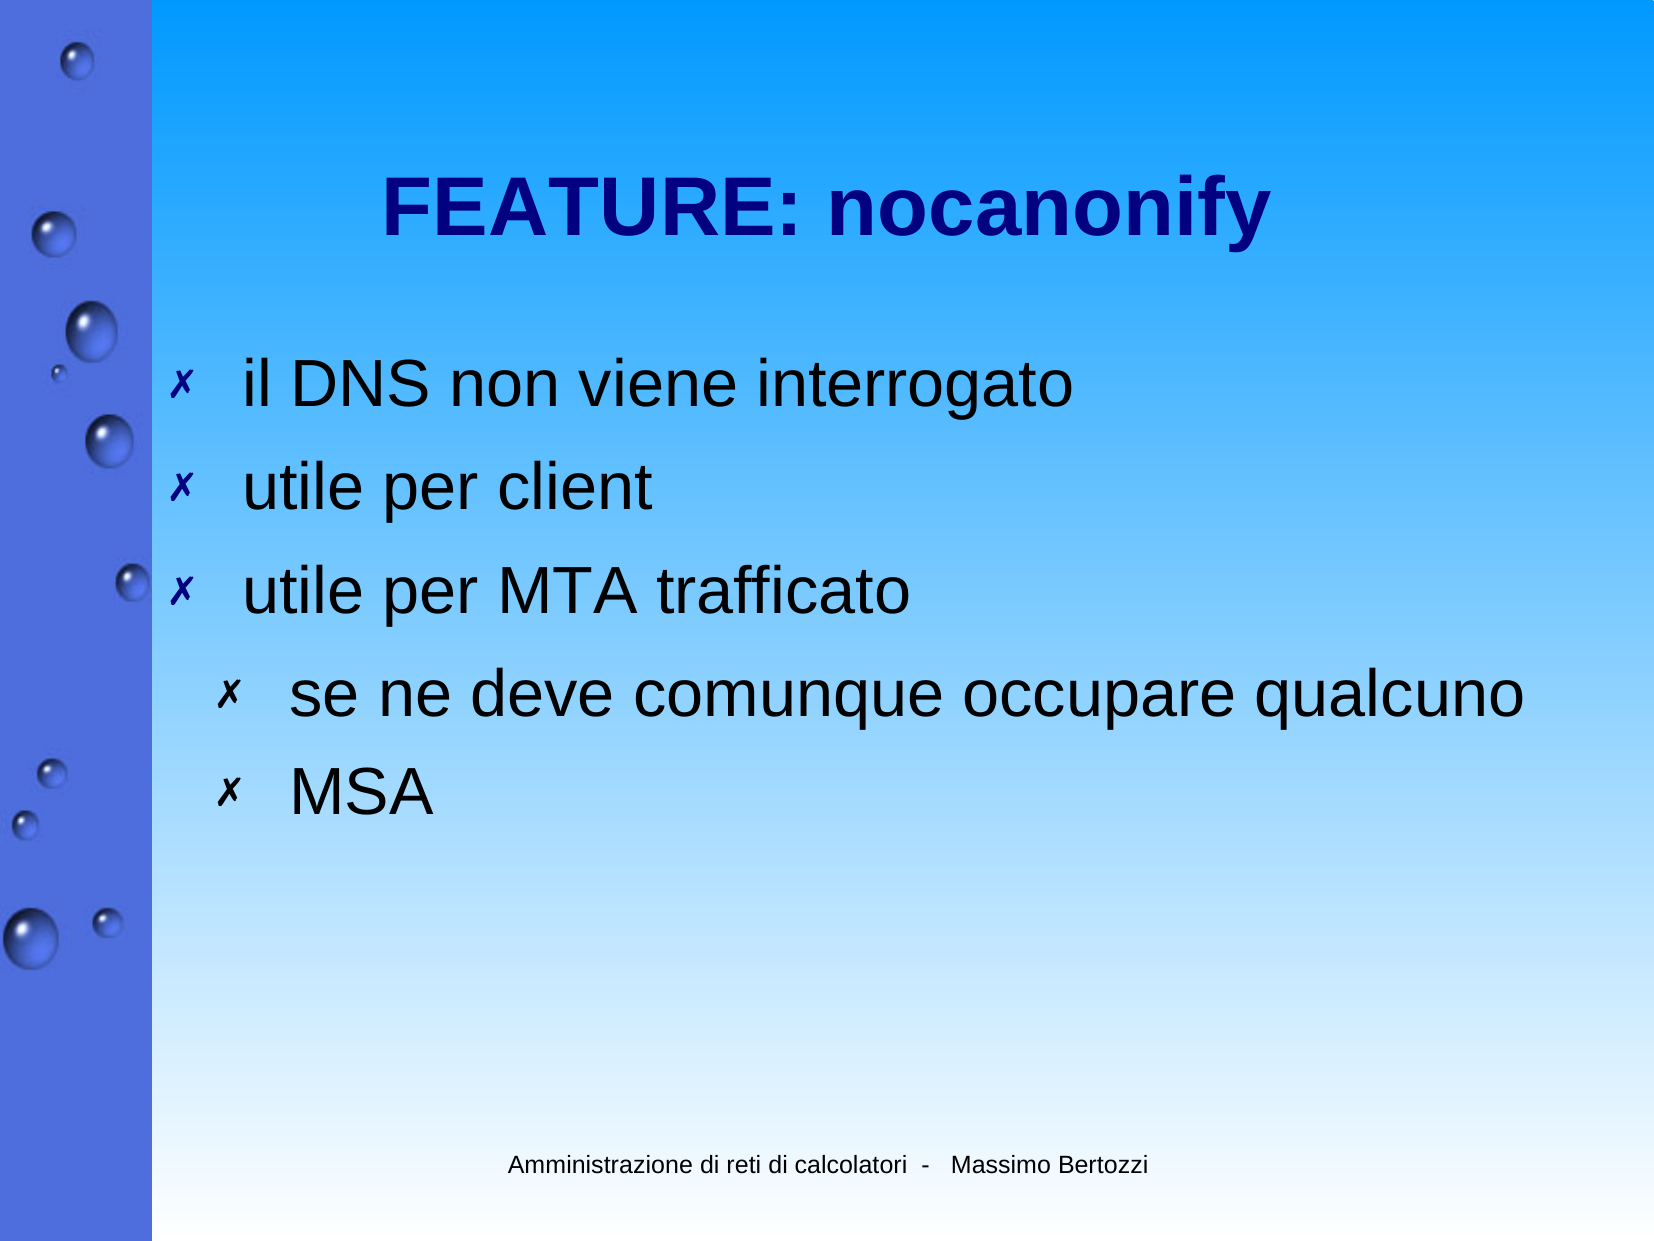

# FEATURE: nocanonify
il DNS non viene interrogato
utile per client
utile per MTA trafficato
se ne deve comunque occupare qualcuno
MSA